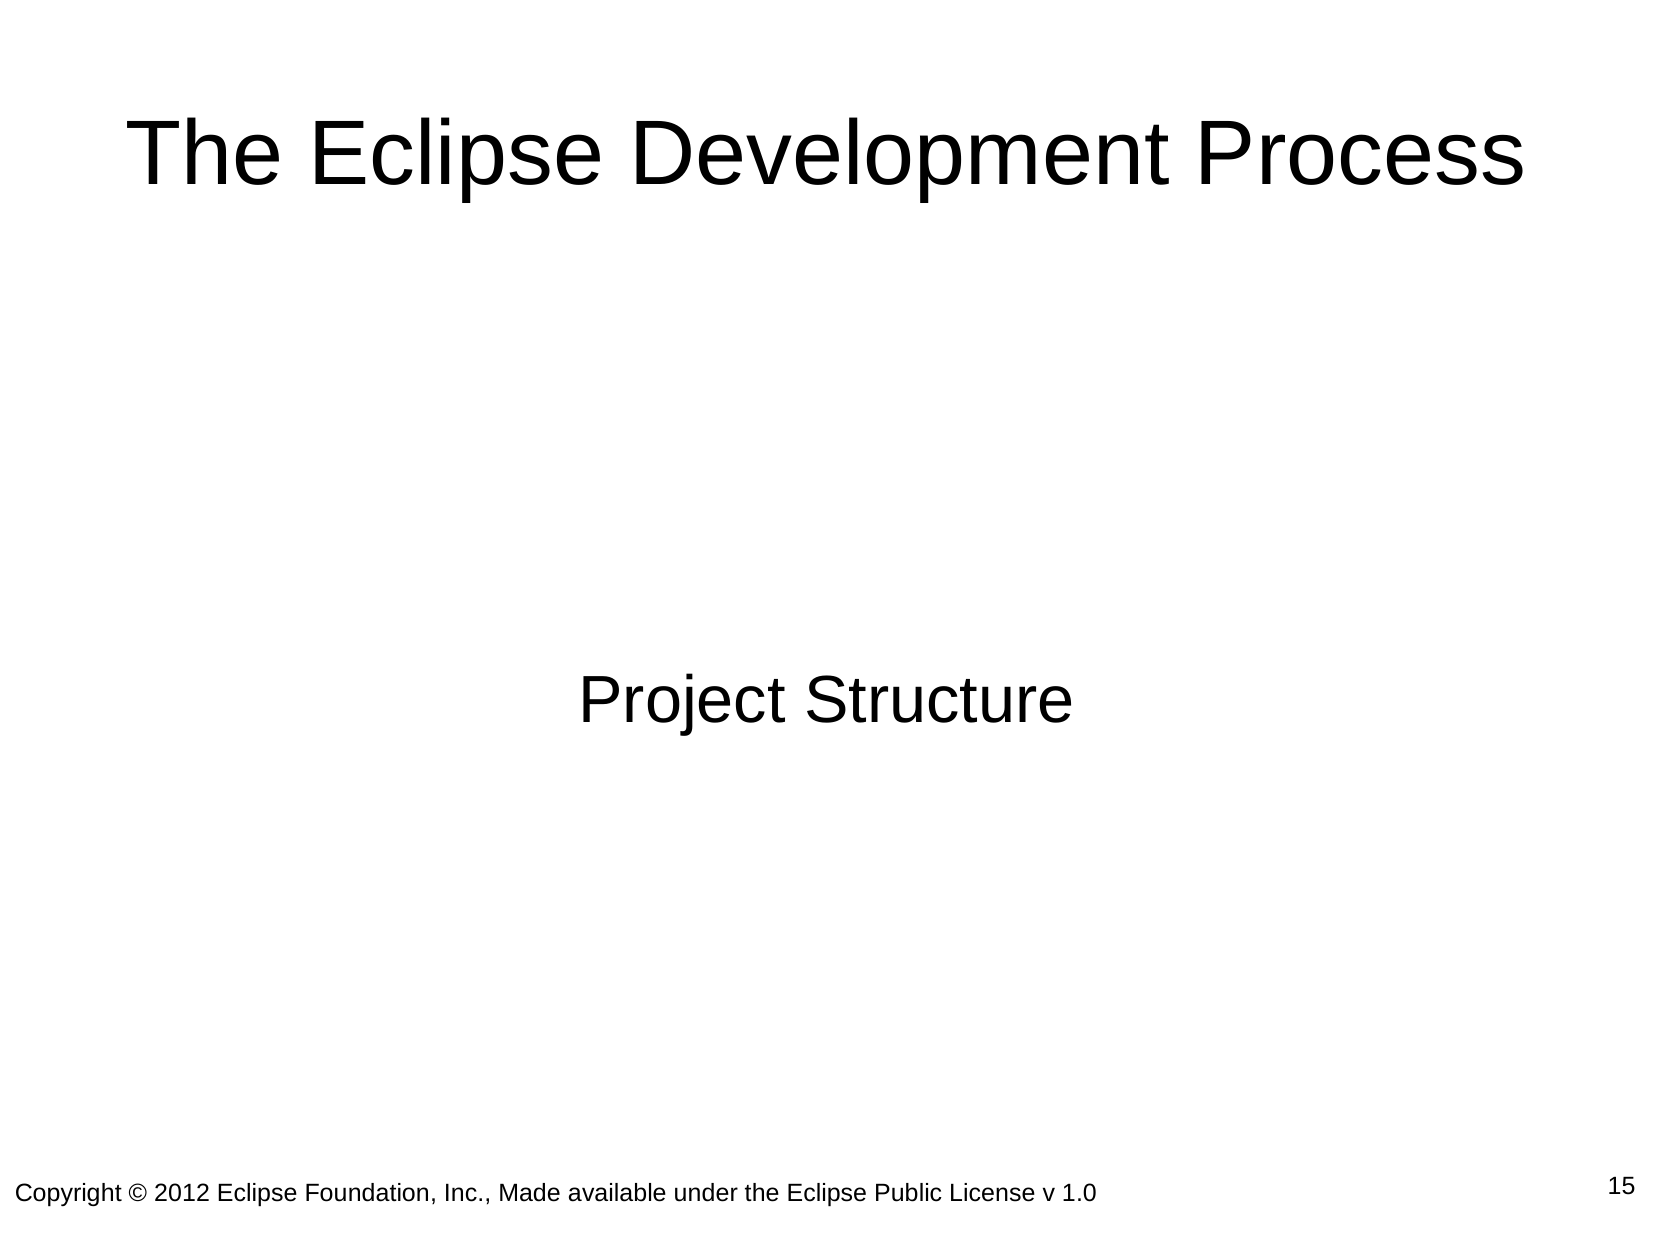

# The Eclipse Development Process
Project Structure
15